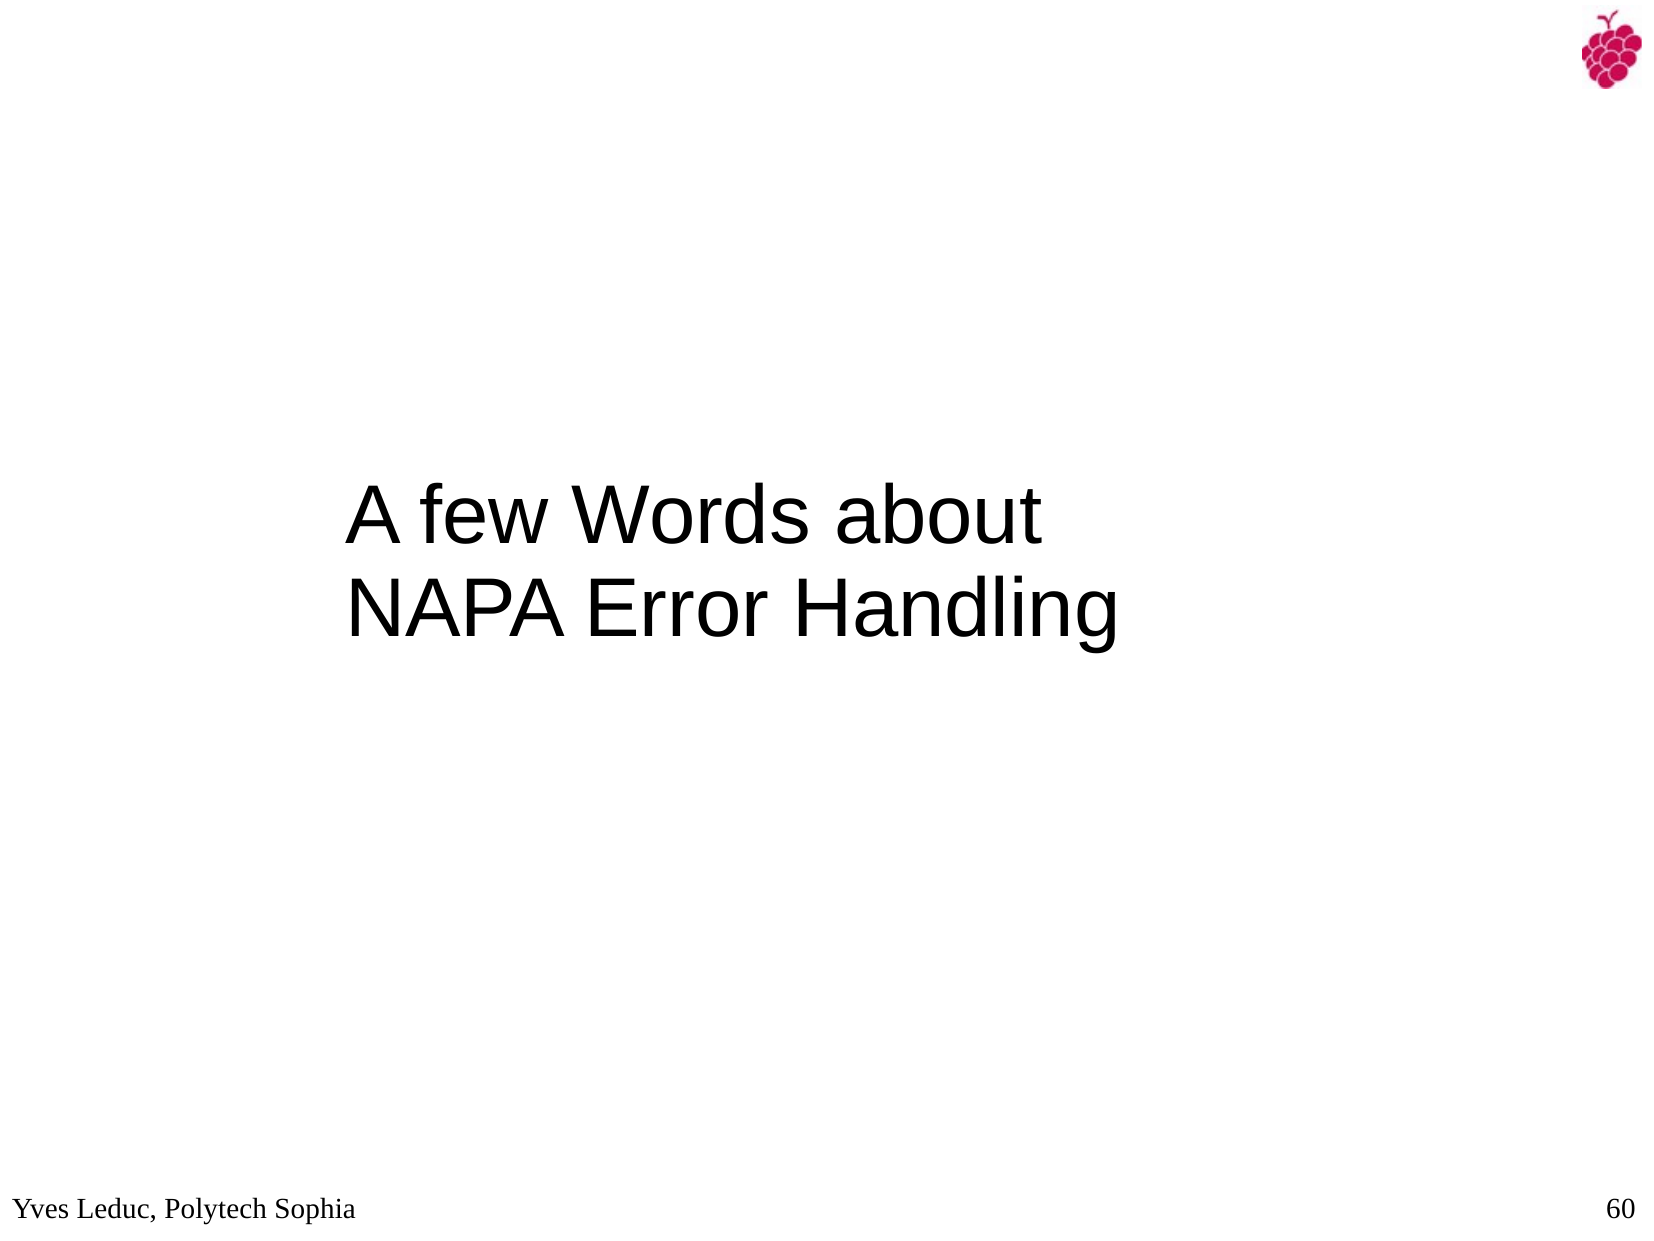

A few Words about
NAPA Error Handling
Yves Leduc, Polytech Sophia
60